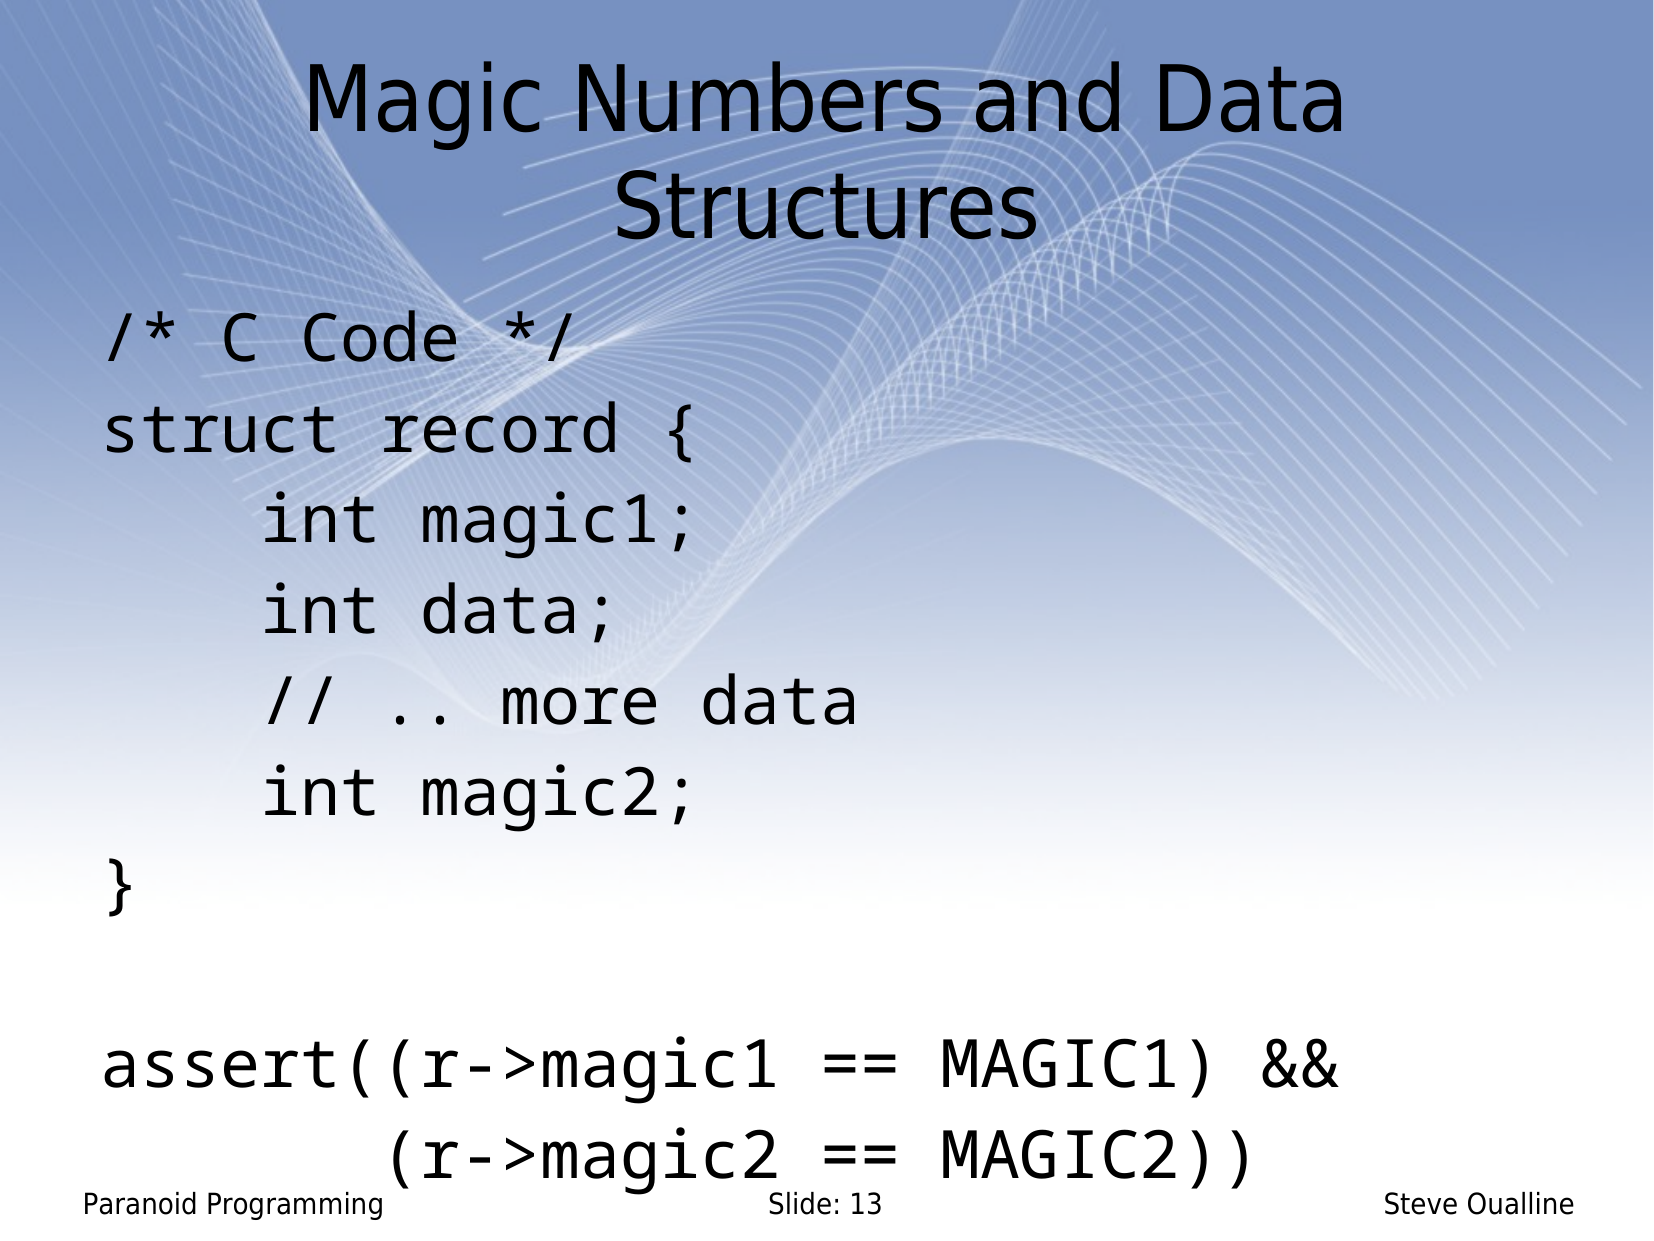

# Magic Numbers and Data Structures
/* C Code */
struct record {
 int magic1;
 int data;
 // .. more data
 int magic2;
}
assert((r->magic1 == MAGIC1) &&
 (r->magic2 == MAGIC2))
Paranoid Programming
Steve Oualline
13